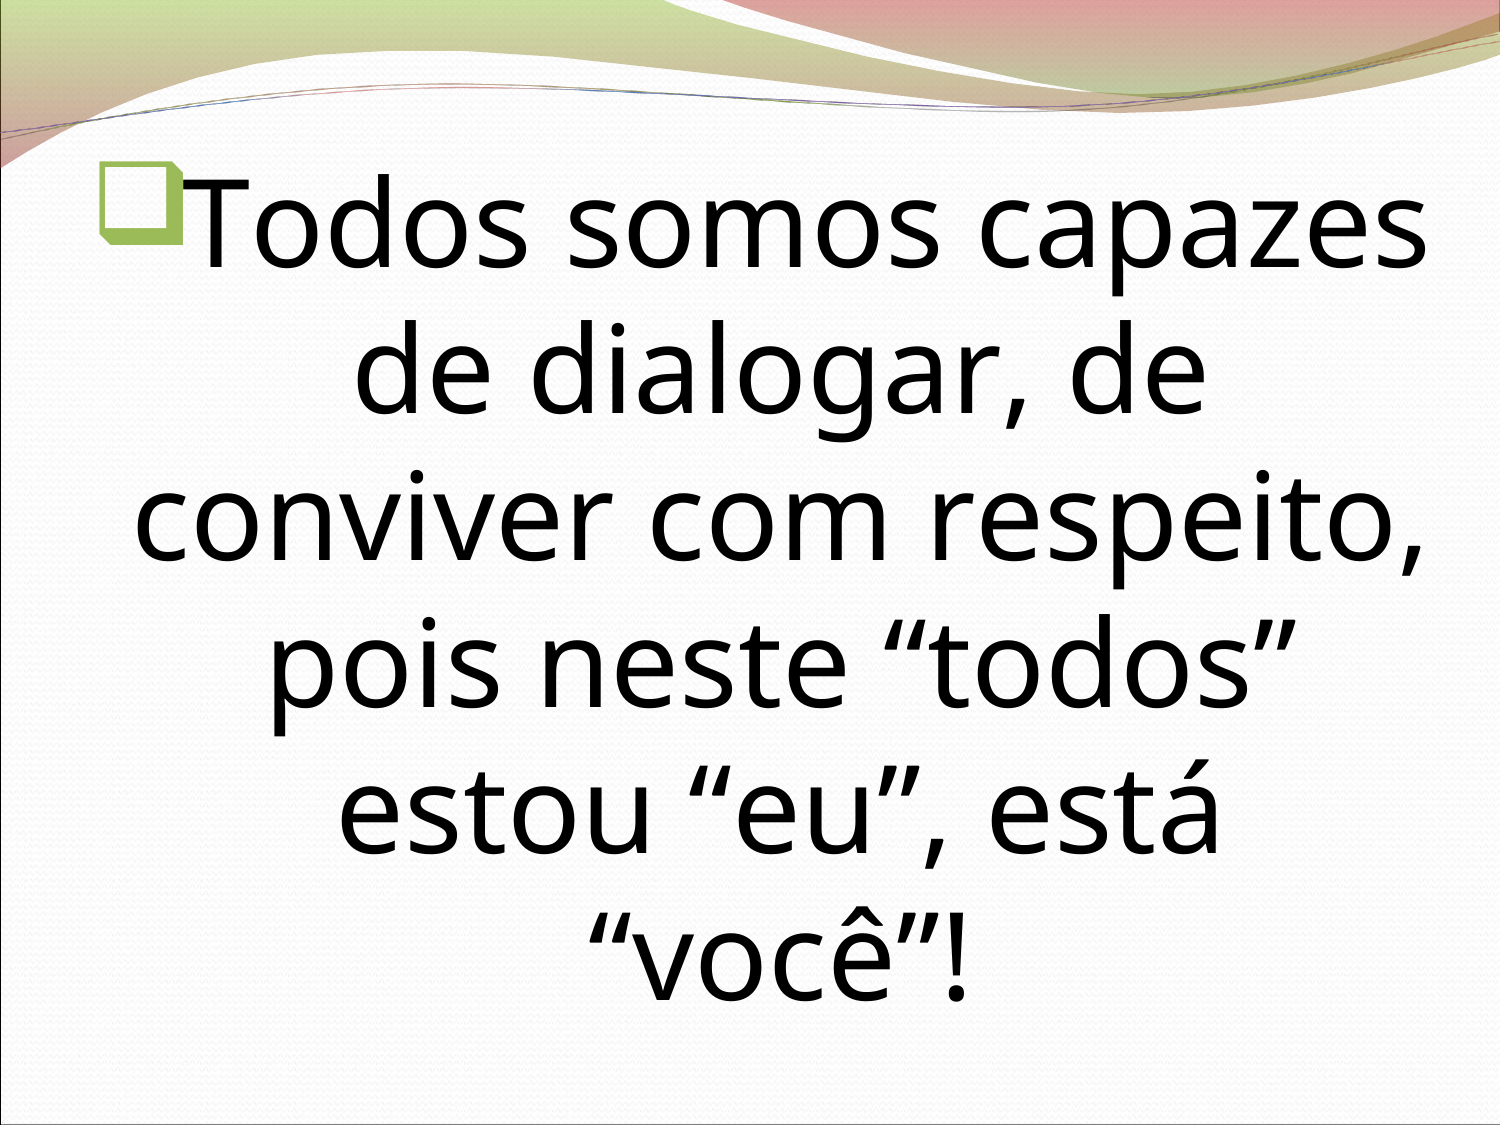

# Todos somos capazes de dialogar, de conviver com respeito, pois neste “todos” estou “eu”, está “você”!